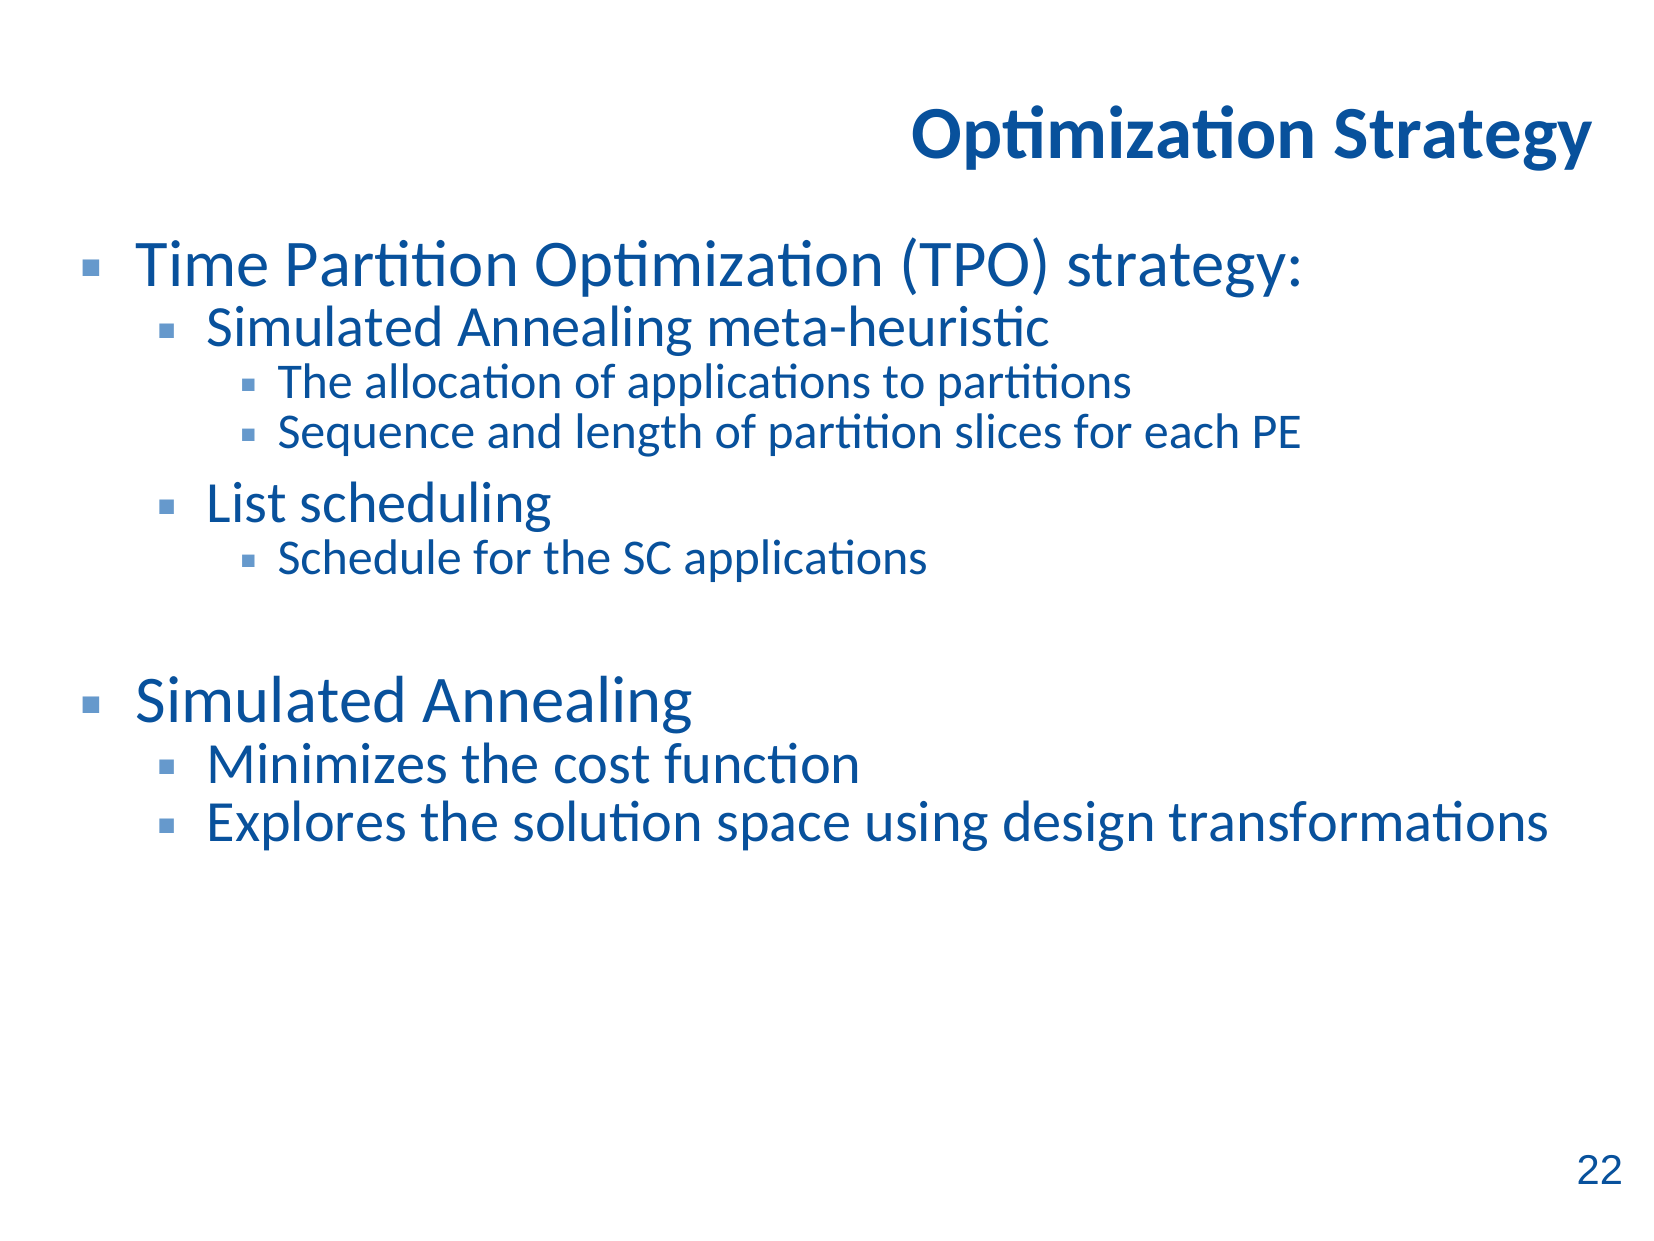

# Optimization Strategy
Time Partition Optimization (TPO) strategy:
Simulated Annealing meta-heuristic
The allocation of applications to partitions
Sequence and length of partition slices for each PE
List scheduling
Schedule for the SC applications
Simulated Annealing
Minimizes the cost function
Explores the solution space using design transformations